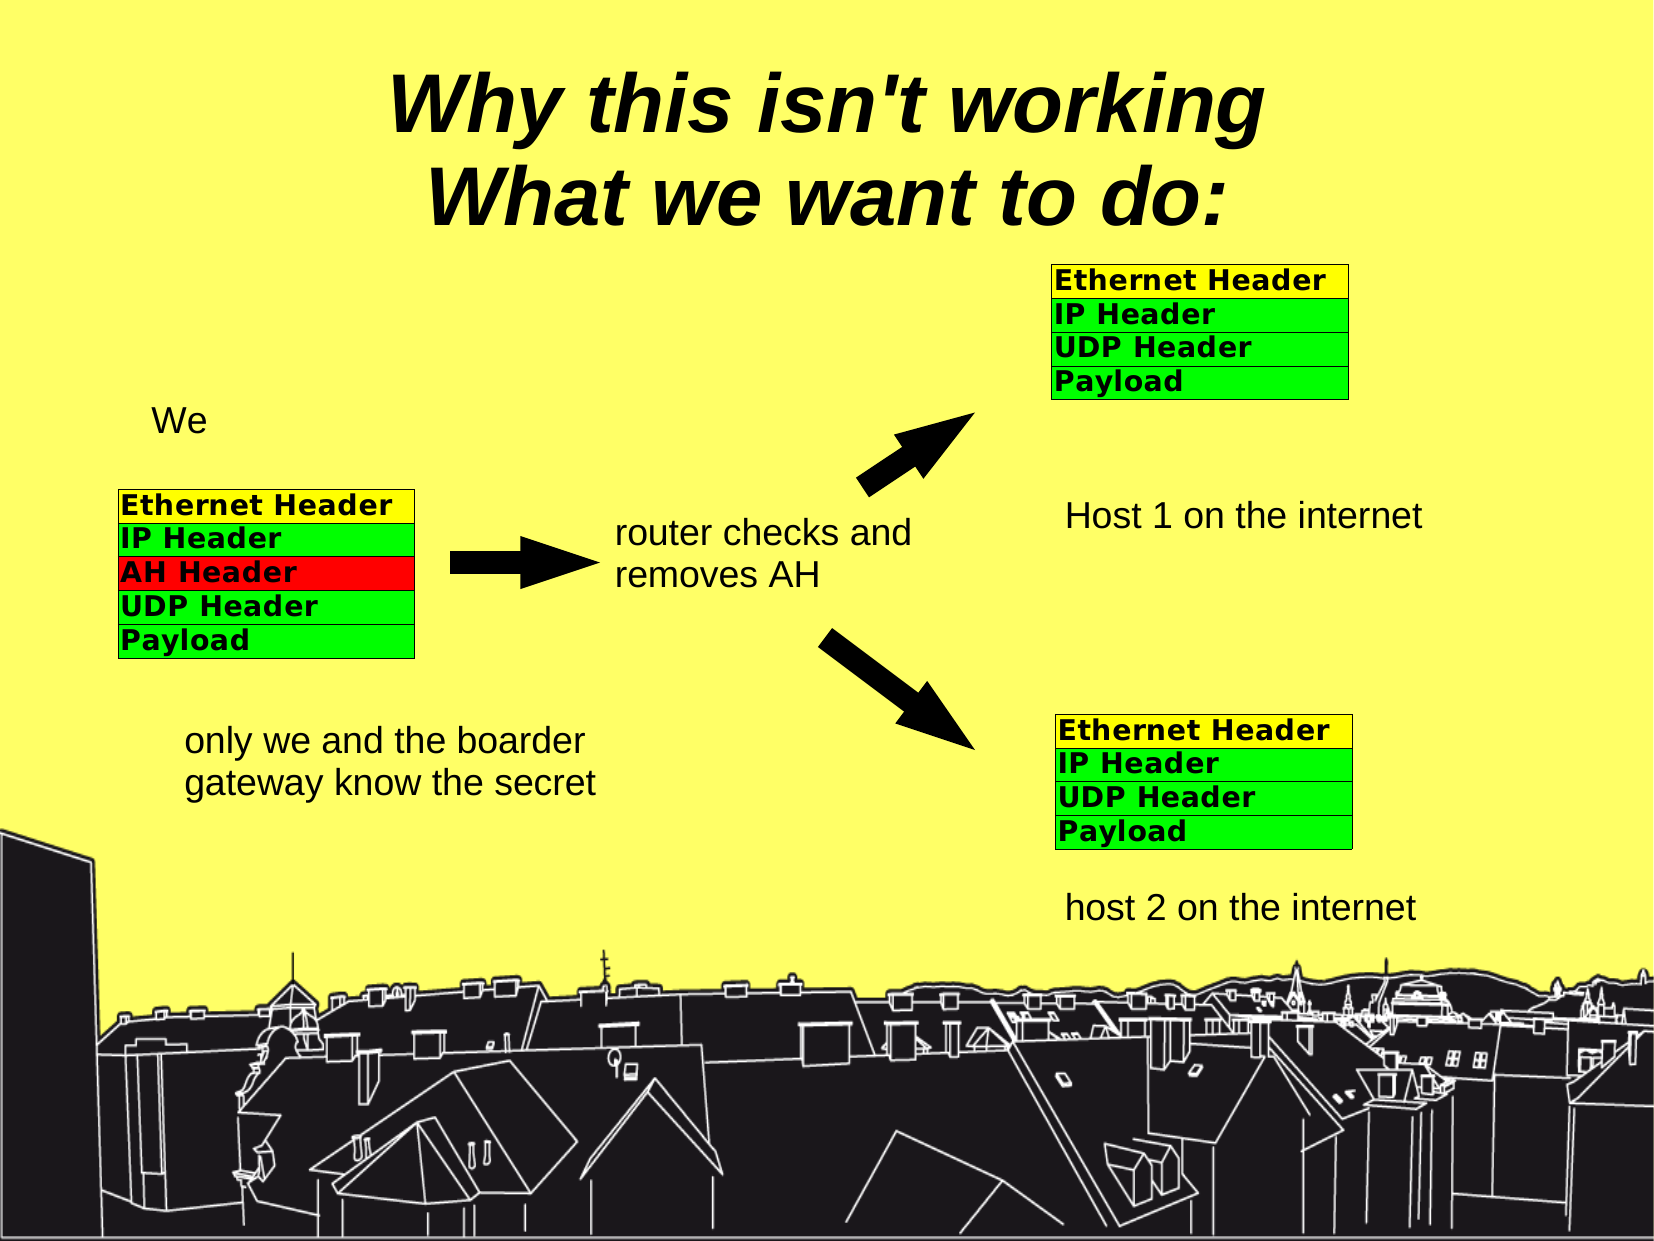

# Why this isn't working What we want to do:
We
Host 1 on the internet
router checks and
removes AH
only we and the boarder
gateway know the secret
host 2 on the internet